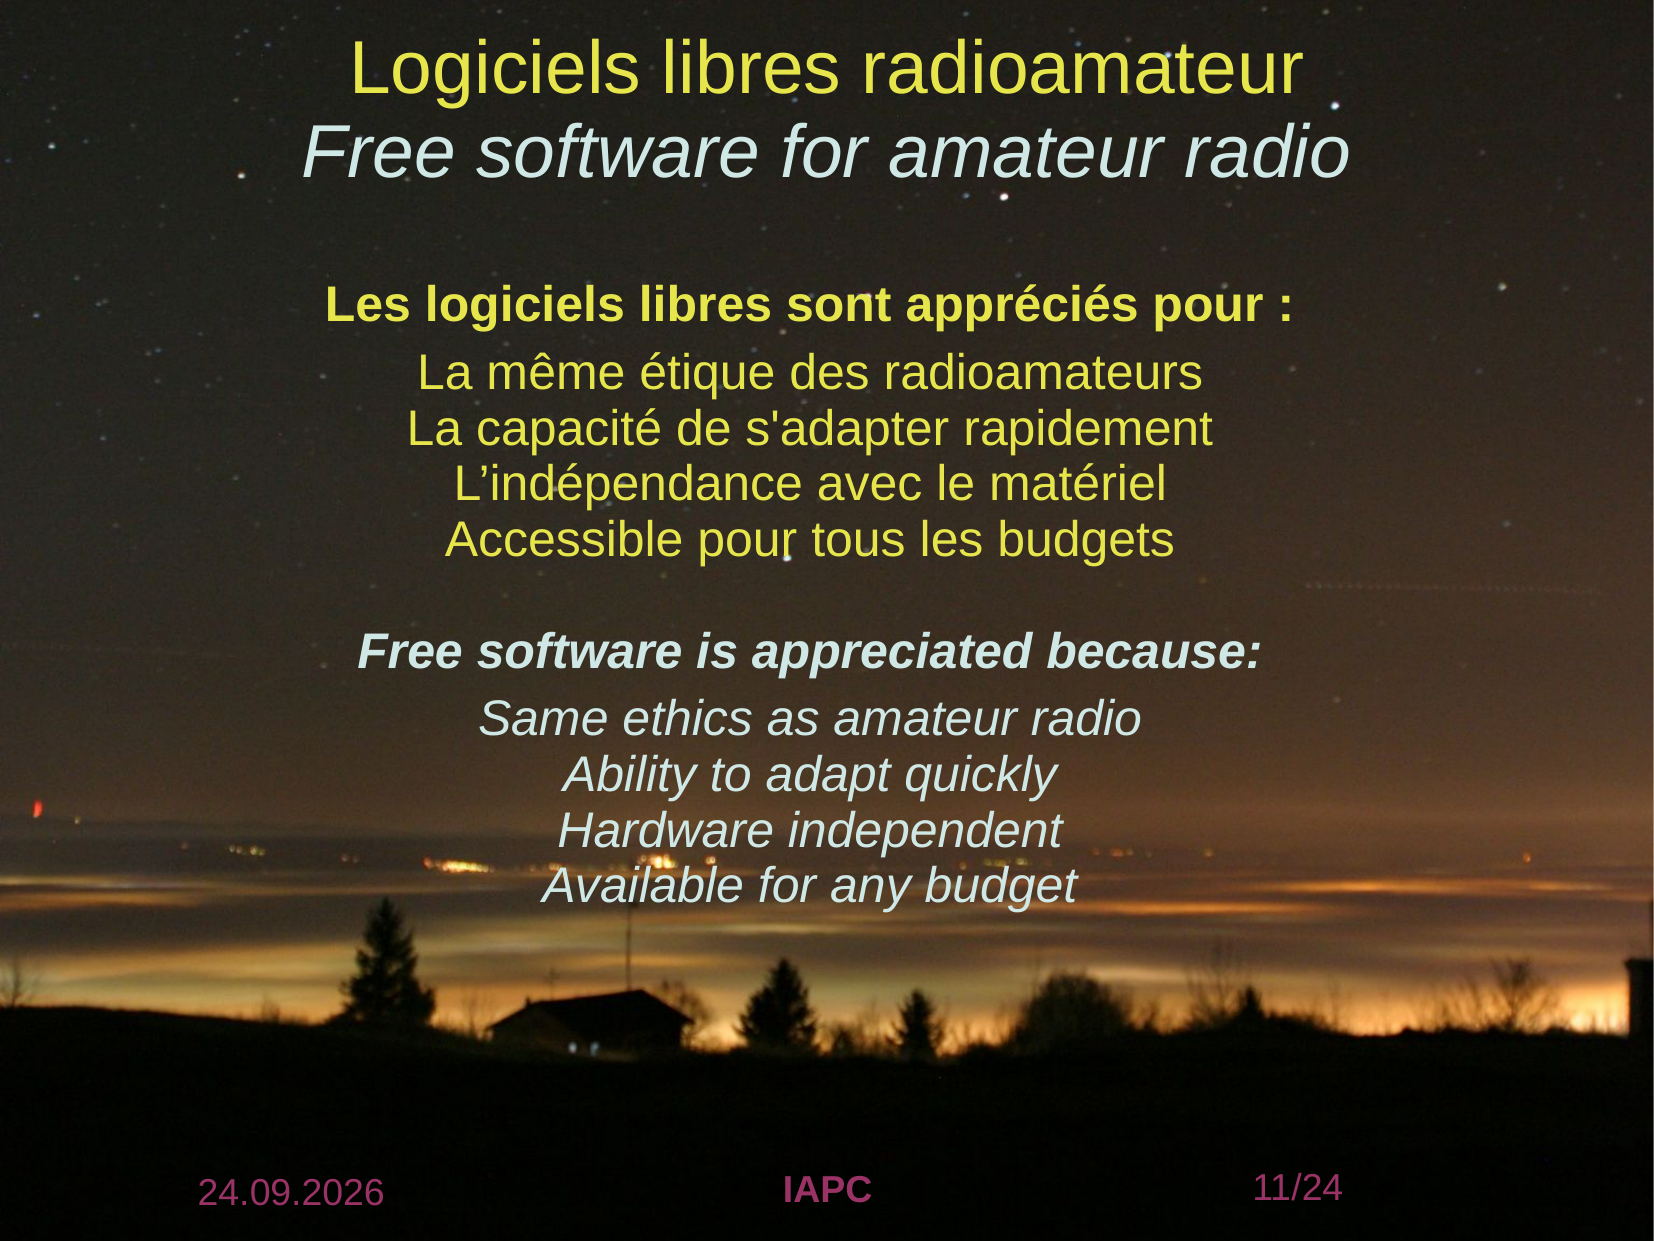

# Logiciels libres radioamateur Free software for amateur radio
Les logiciels libres sont appréciés pour :
La même étique des radioamateurs
La capacité de s'adapter rapidement
L’indépendance avec le matériel
Accessible pour tous les budgets
Free software is appreciated because:
Same ethics as amateur radio
Ability to adapt quickly
Hardware independent
Available for any budget